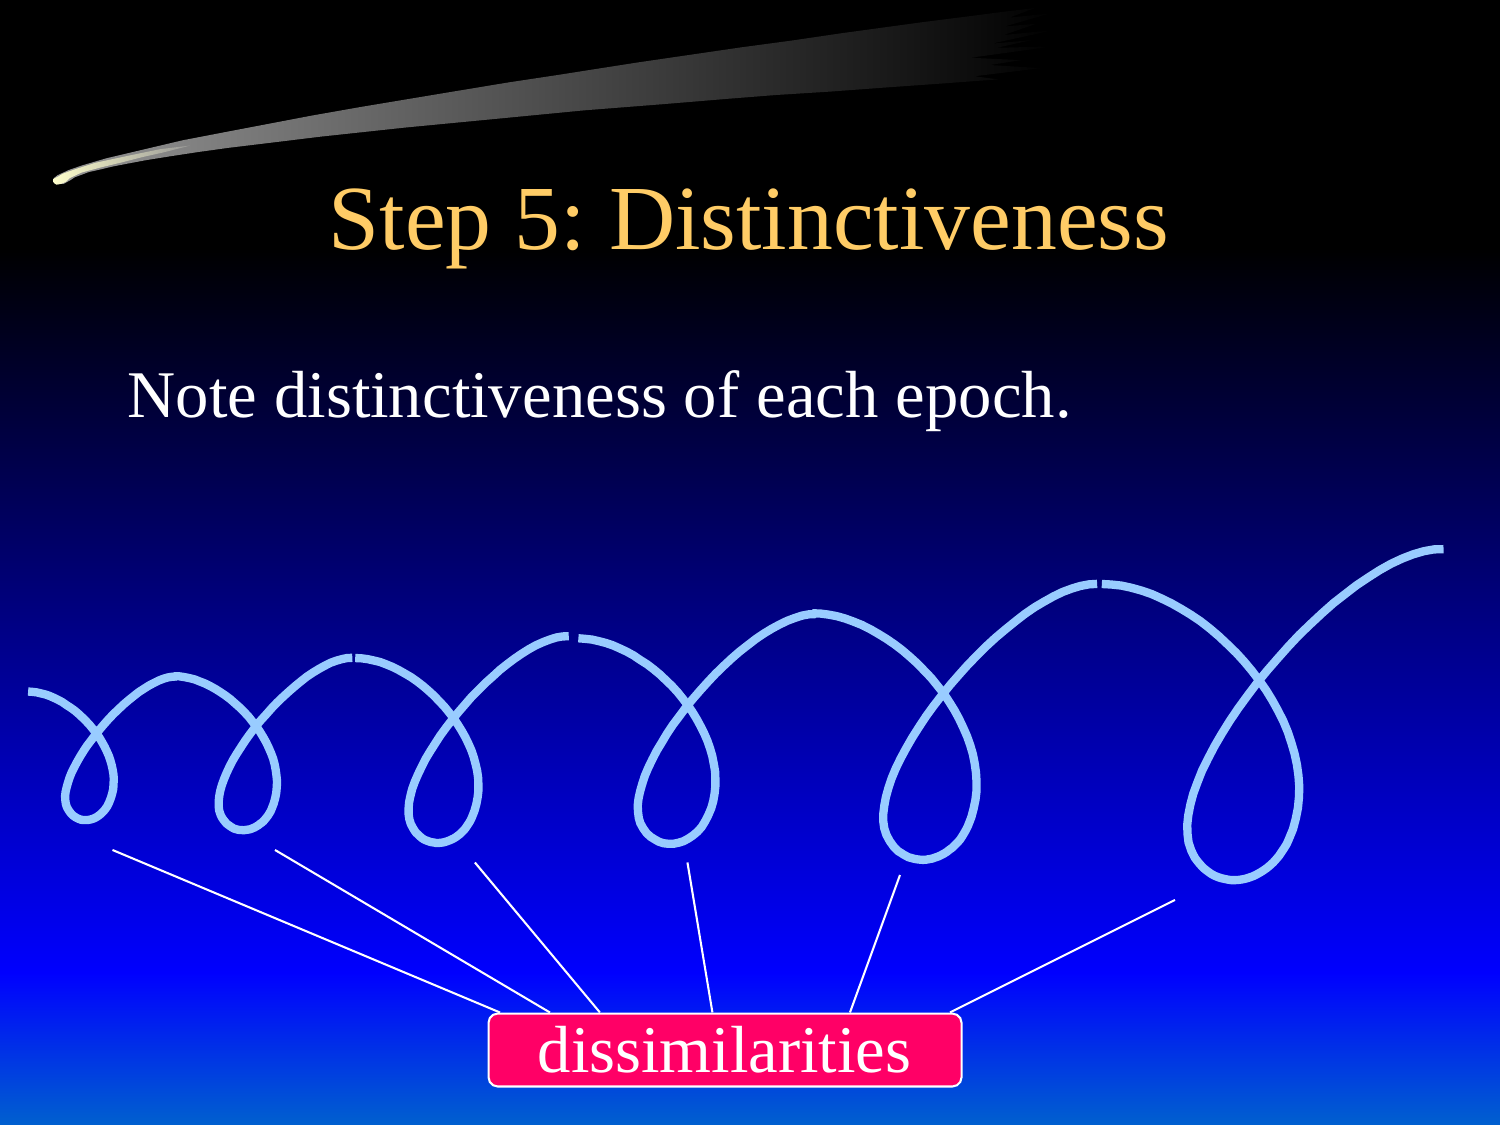

# Step 5: Distinctiveness
Note distinctiveness of each epoch.
dissimilarities